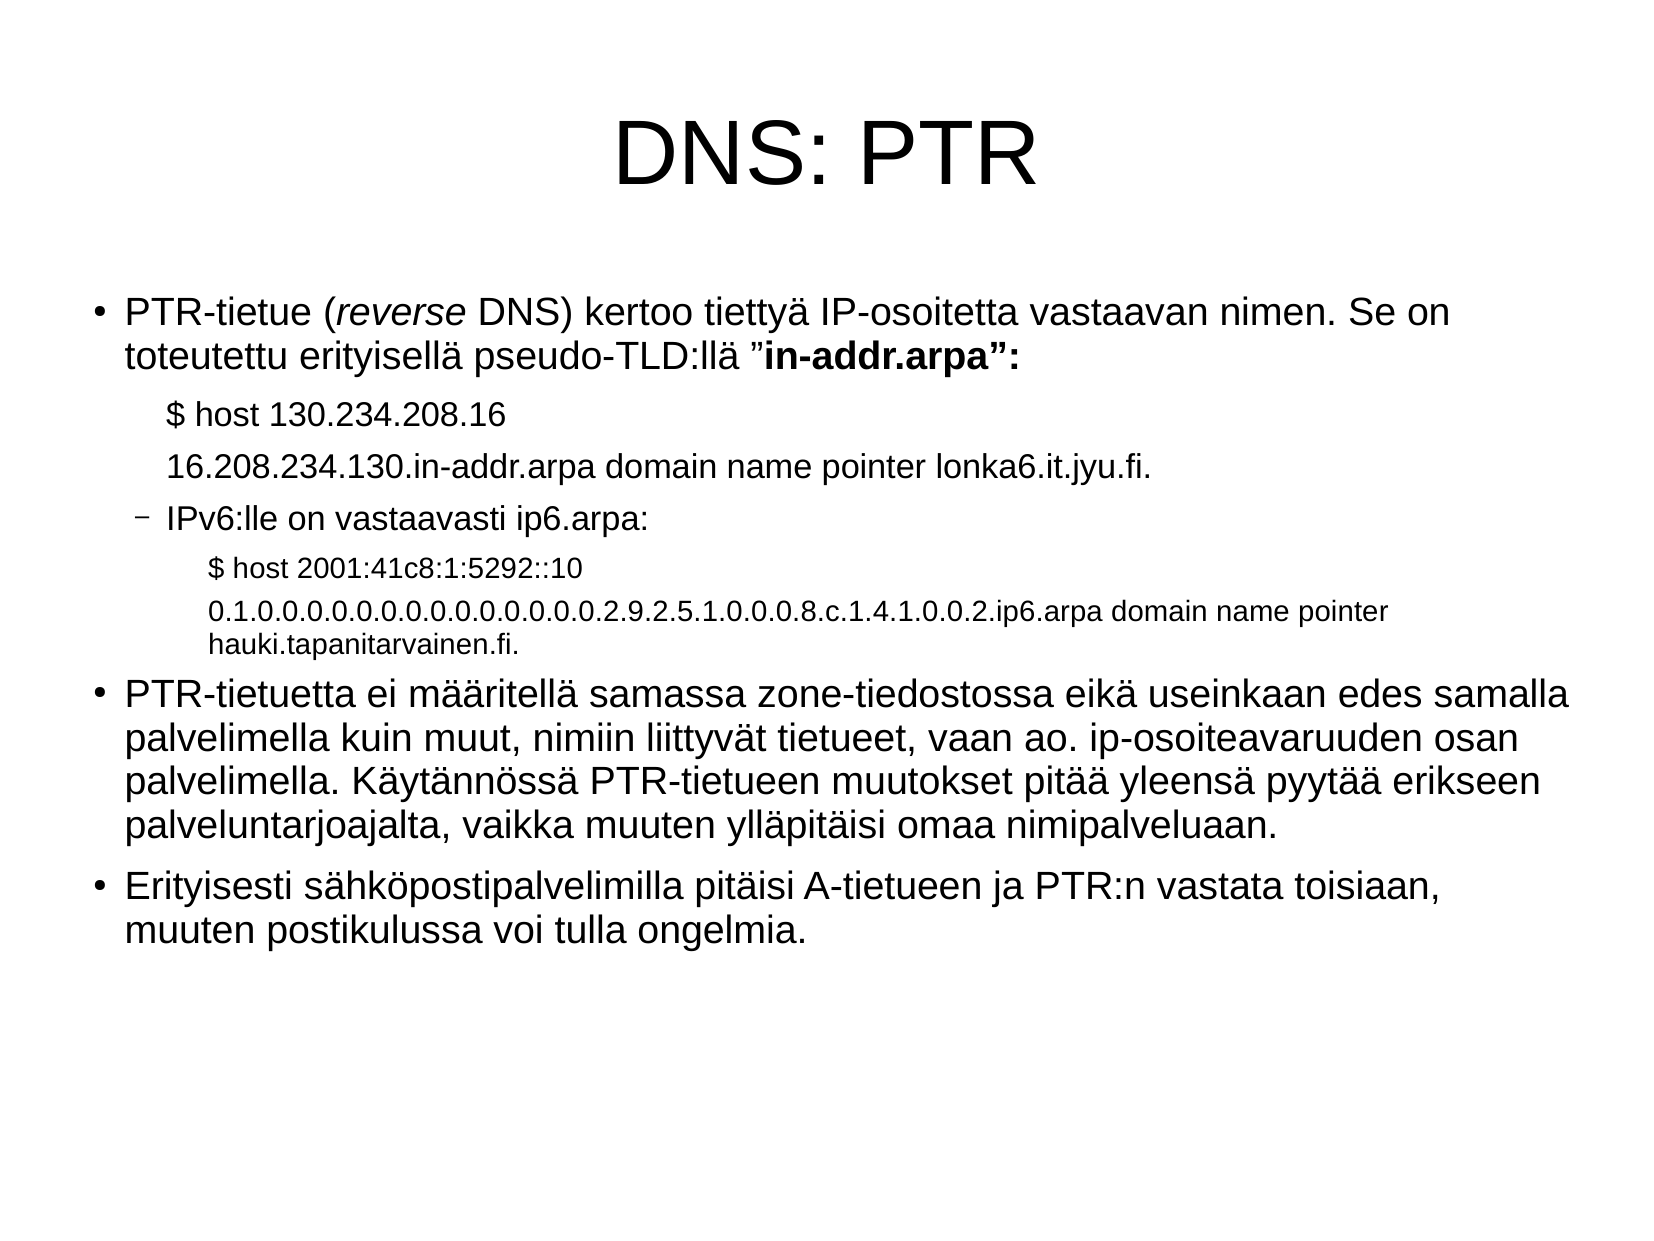

# DNS: PTR
PTR-tietue (reverse DNS) kertoo tiettyä IP-osoitetta vastaavan nimen. Se on toteutettu erityisellä pseudo-TLD:llä ”in-addr.arpa”:
$ host 130.234.208.16
16.208.234.130.in-addr.arpa domain name pointer lonka6.it.jyu.fi.
IPv6:lle on vastaavasti ip6.arpa:
$ host 2001:41c8:1:5292::10
0.1.0.0.0.0.0.0.0.0.0.0.0.0.0.0.2.9.2.5.1.0.0.0.8.c.1.4.1.0.0.2.ip6.arpa domain name pointer hauki.tapanitarvainen.fi.
PTR-tietuetta ei määritellä samassa zone-tiedostossa eikä useinkaan edes samalla palvelimella kuin muut, nimiin liittyvät tietueet, vaan ao. ip-osoiteavaruuden osan palvelimella. Käytännössä PTR-tietueen muutokset pitää yleensä pyytää erikseen palveluntarjoajalta, vaikka muuten ylläpitäisi omaa nimipalveluaan.
Erityisesti sähköpostipalvelimilla pitäisi A-tietueen ja PTR:n vastata toisiaan, muuten postikulussa voi tulla ongelmia.